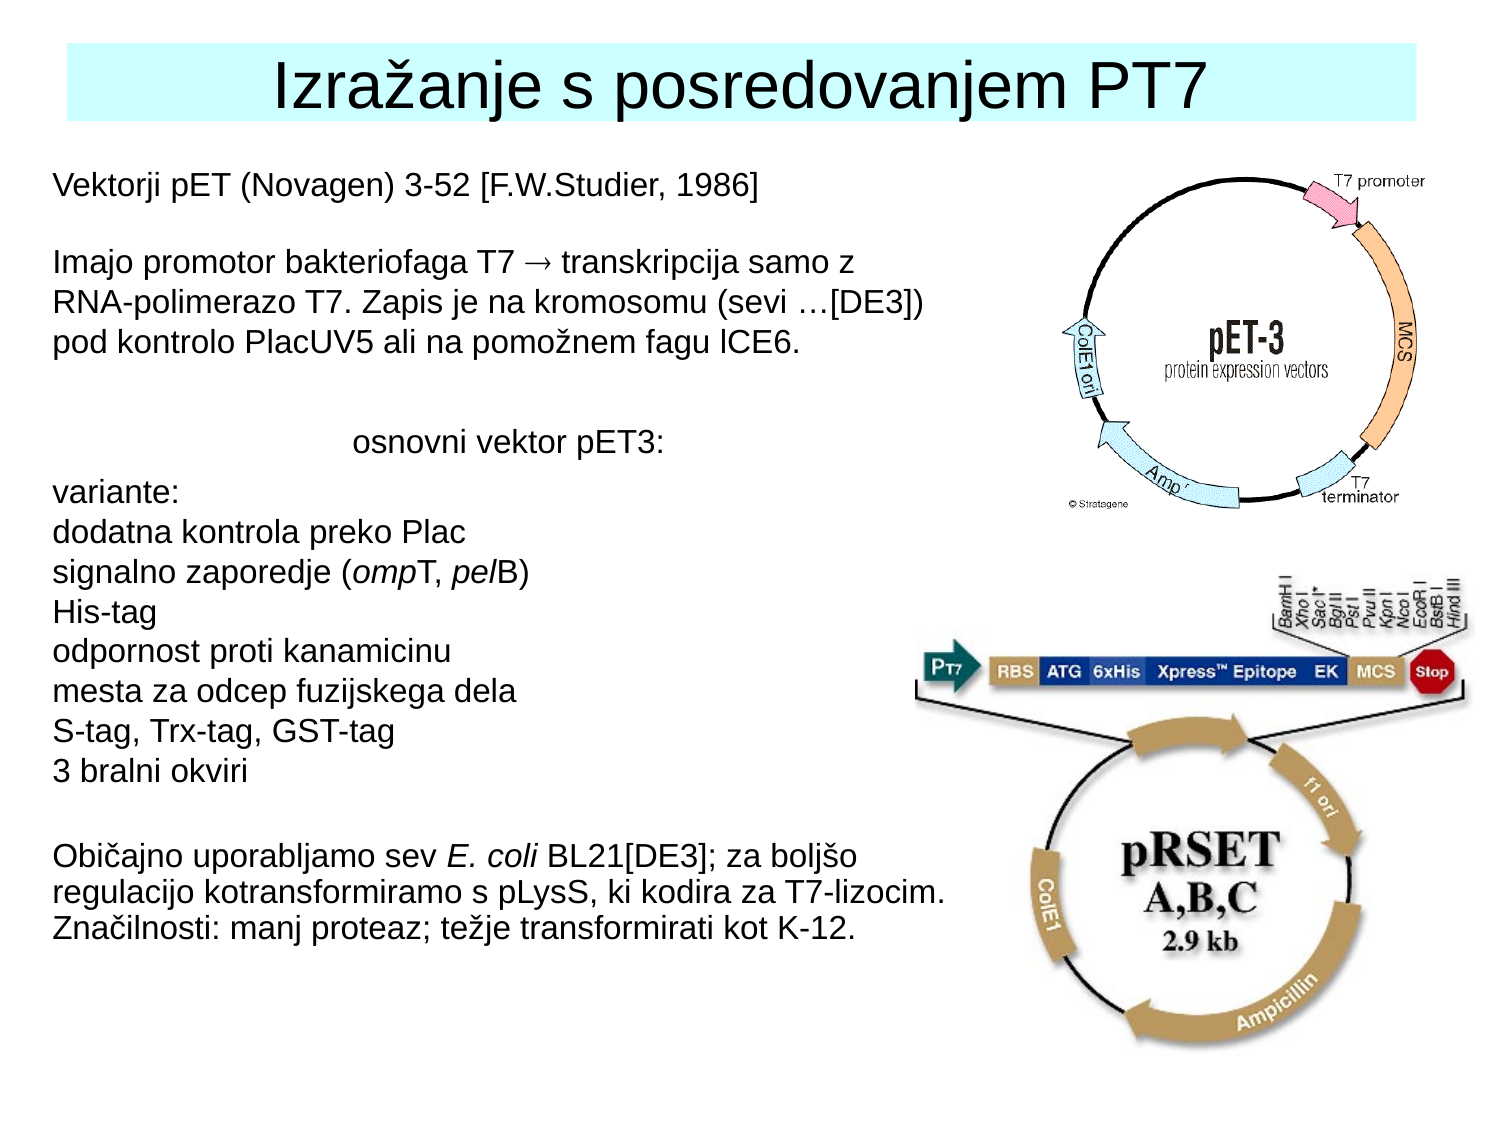

Izražanje s posredovanjem PT7
Vektorji pET (Novagen) 3-52 [F.W.Studier, 1986]
Imajo promotor bakteriofaga T7  transkripcija samo z
RNA-polimerazo T7. Zapis je na kromosomu (sevi …[DE3])
pod kontrolo PlacUV5 ali na pomožnem fagu lCE6.
				osnovni vektor pET3:
variante:
dodatna kontrola preko Plac
signalno zaporedje (ompT, pelB)
His-tag
odpornost proti kanamicinu
mesta za odcep fuzijskega dela
S-tag, Trx-tag, GST-tag
3 bralni okviri
Običajno uporabljamo sev E. coli BL21[DE3]; za boljšo
regulacijo kotransformiramo s pLysS, ki kodira za T7-lizocim.
Značilnosti: manj proteaz; težje transformirati kot K-12.